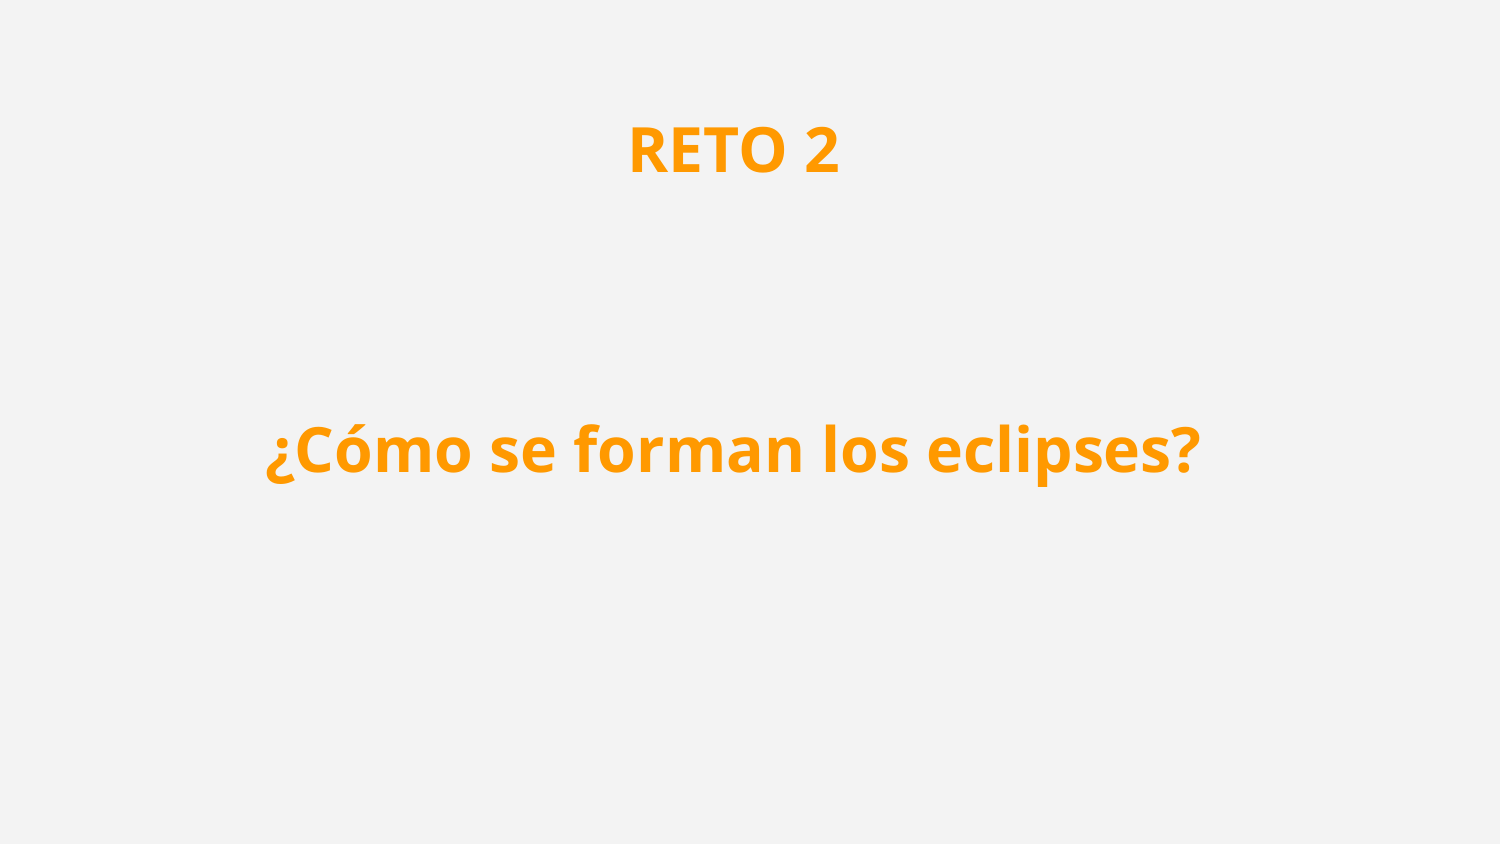

RETO 2
¿Cómo se forman los eclipses?